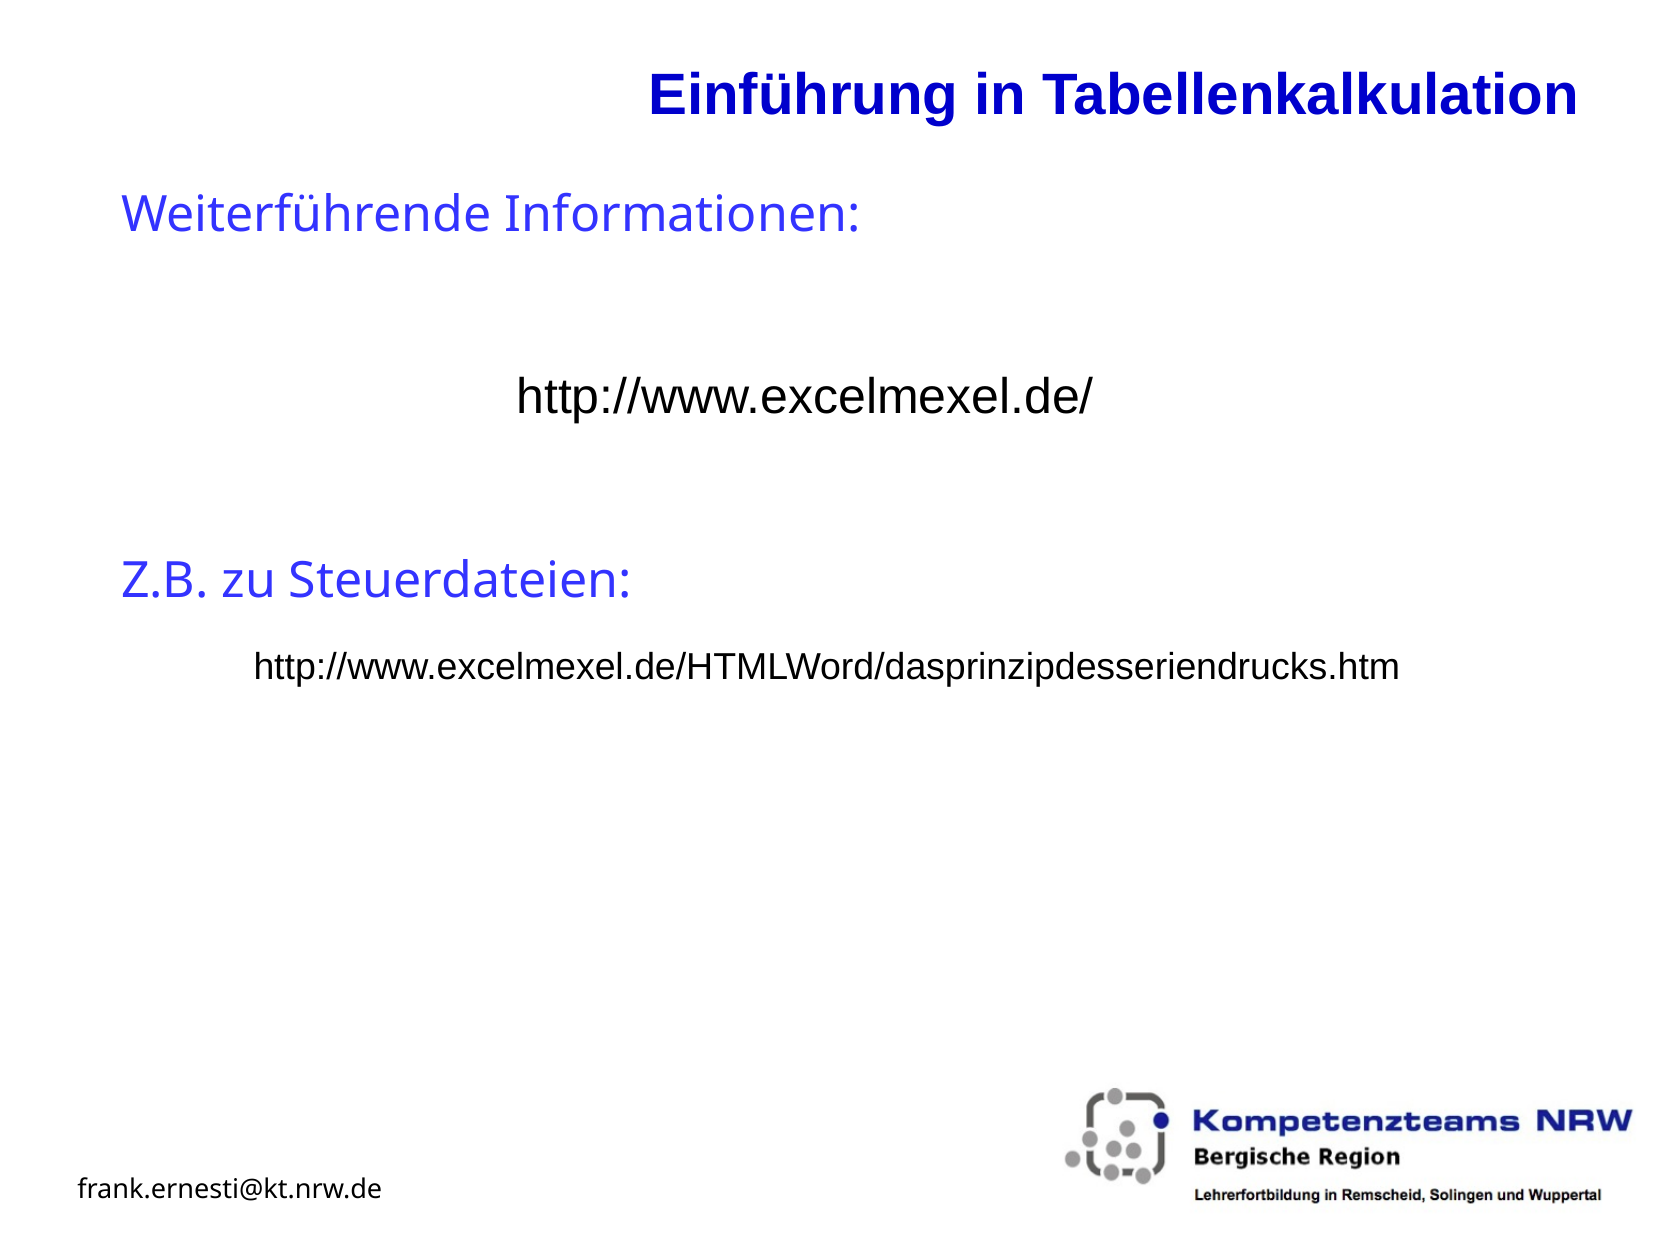

| | Einführung in Tabellenkalkulation |
| --- | --- |
Weiterführende Informationen:
http://www.excelmexel.de/
Z.B. zu Steuerdateien:
http://www.excelmexel.de/HTMLWord/dasprinzipdesseriendrucks.htm
frank.ernesti@kt.nrw.de